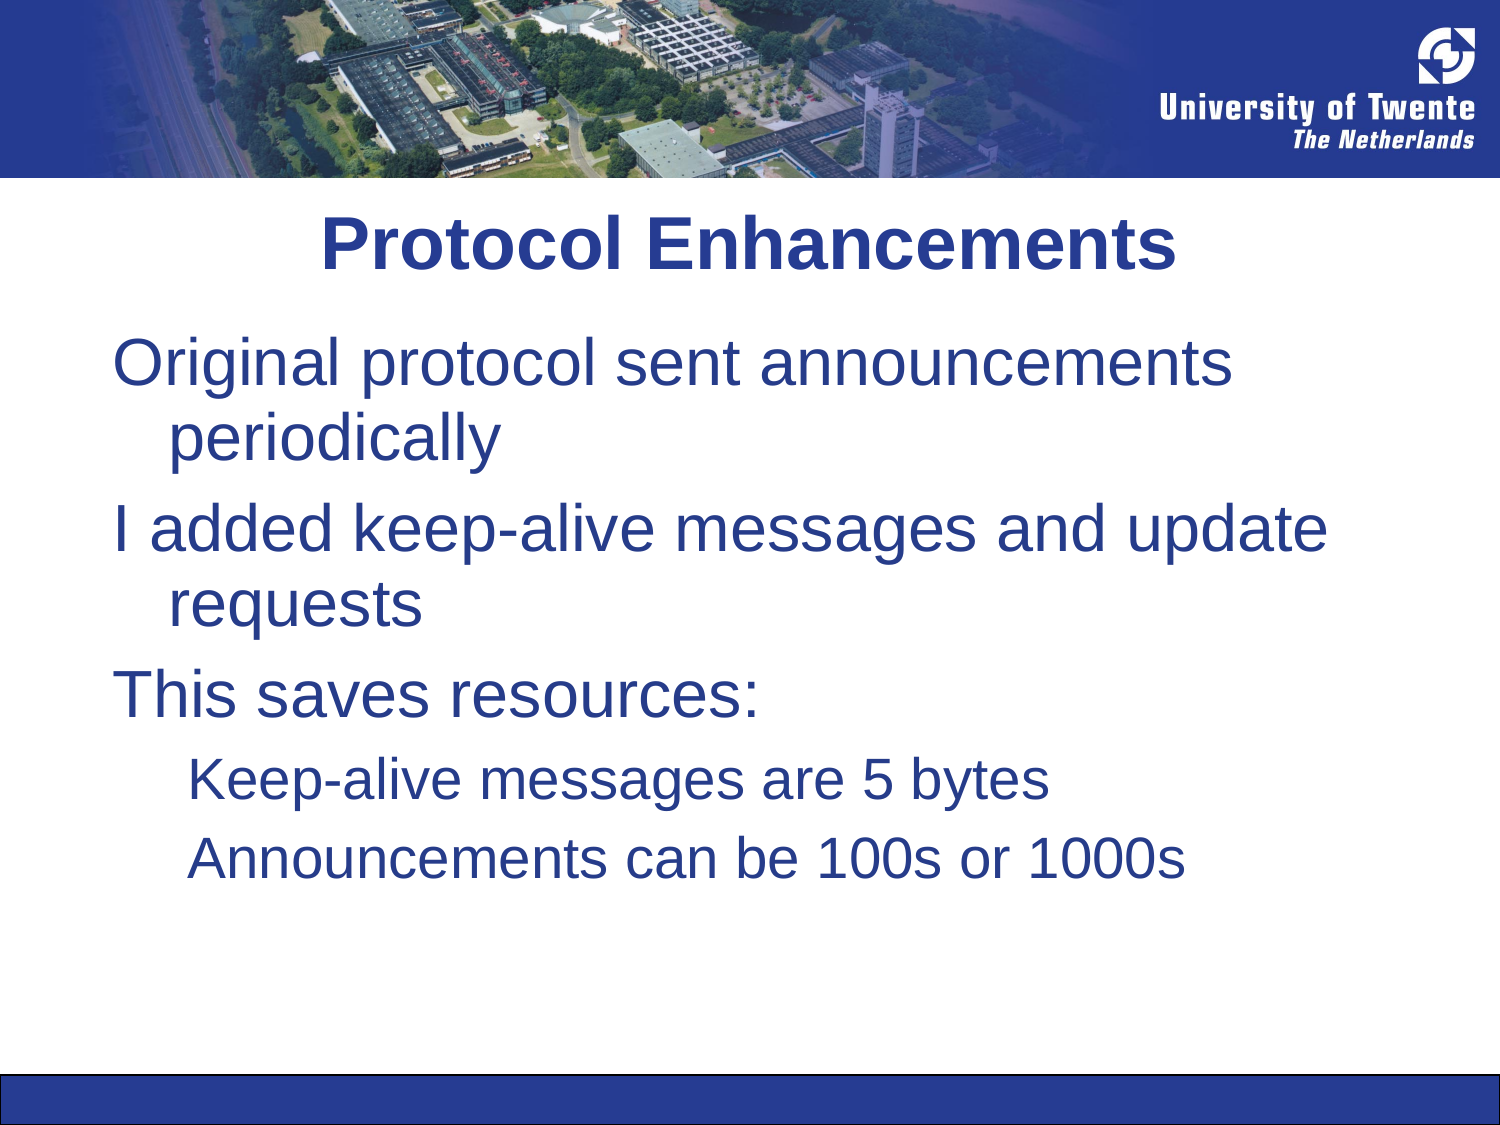

# Protocol Enhancements
Original protocol sent announcements periodically
I added keep-alive messages and update requests
This saves resources:
Keep-alive messages are 5 bytes
Announcements can be 100s or 1000s